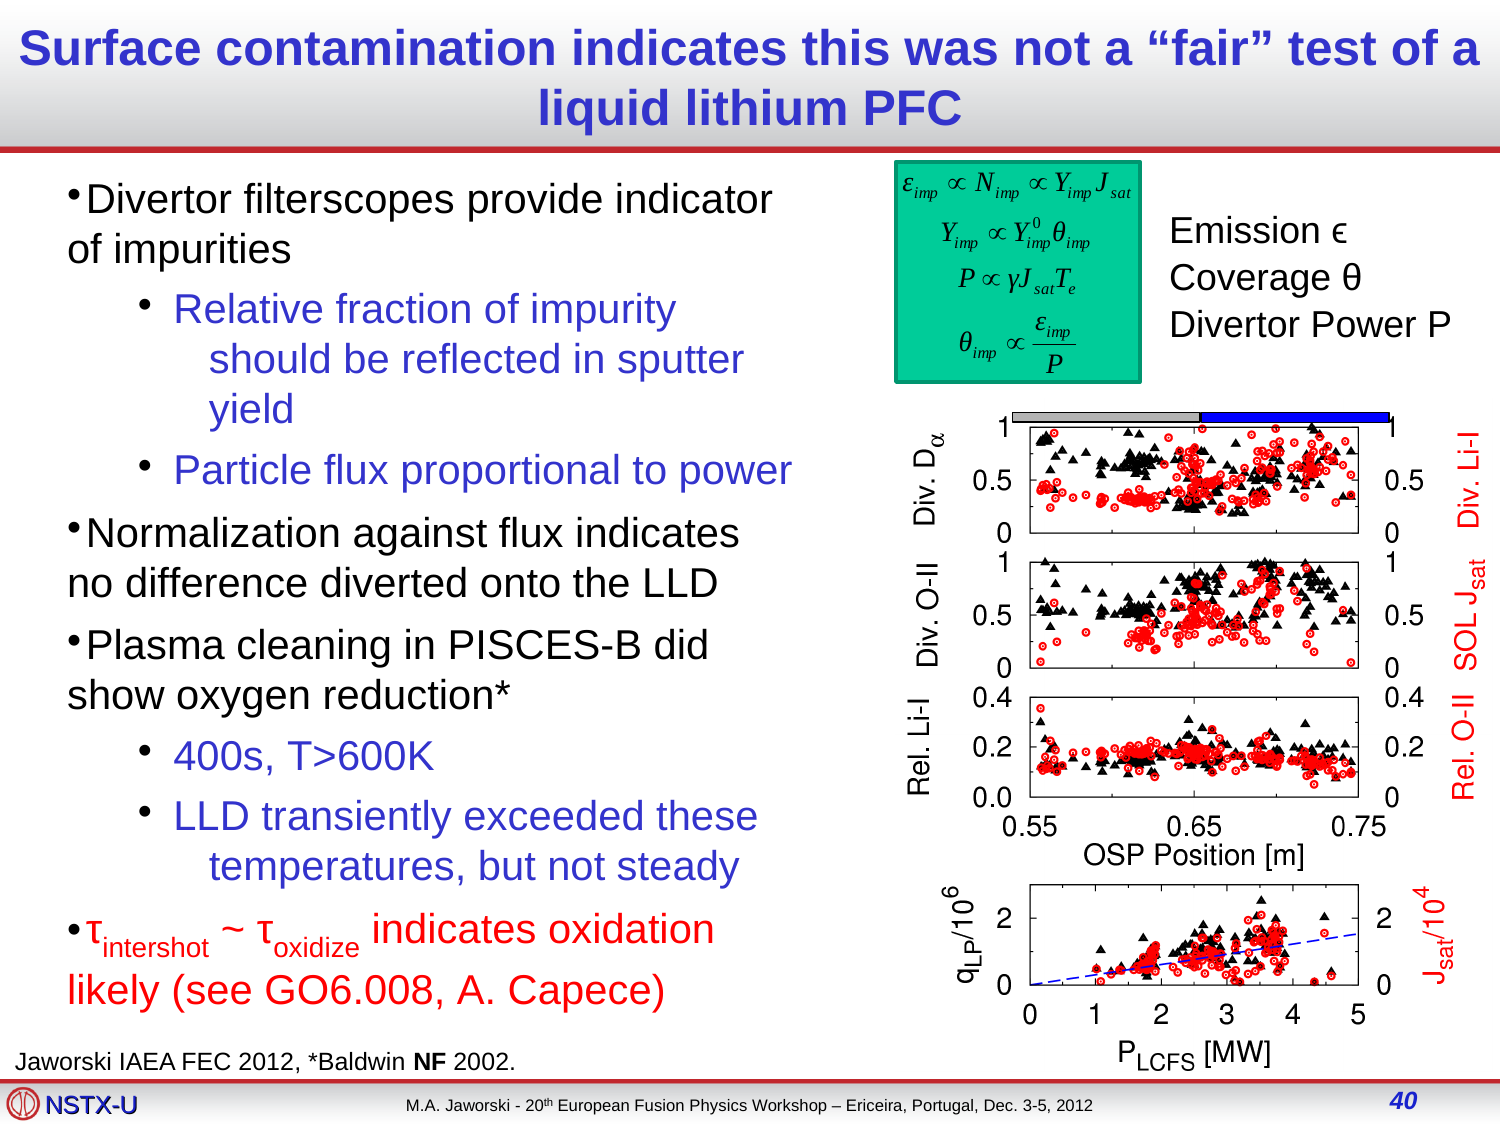

# Surface contamination indicates this was not a “fair” test of a liquid lithium PFC
Divertor filterscopes provide indicator of impurities
Relative fraction of impurity should be reflected in sputter yield
Particle flux proportional to power
Normalization against flux indicates no difference diverted onto the LLD
Plasma cleaning in PISCES-B did show oxygen reduction*
400s, T>600K
LLD transiently exceeded these temperatures, but not steady
τintershot ~ τoxidize indicates oxidation likely (see GO6.008, A. Capece)
Emission ϵ
Coverage θ
Divertor Power P
Jaworski IAEA FEC 2012, *Baldwin NF 2002.